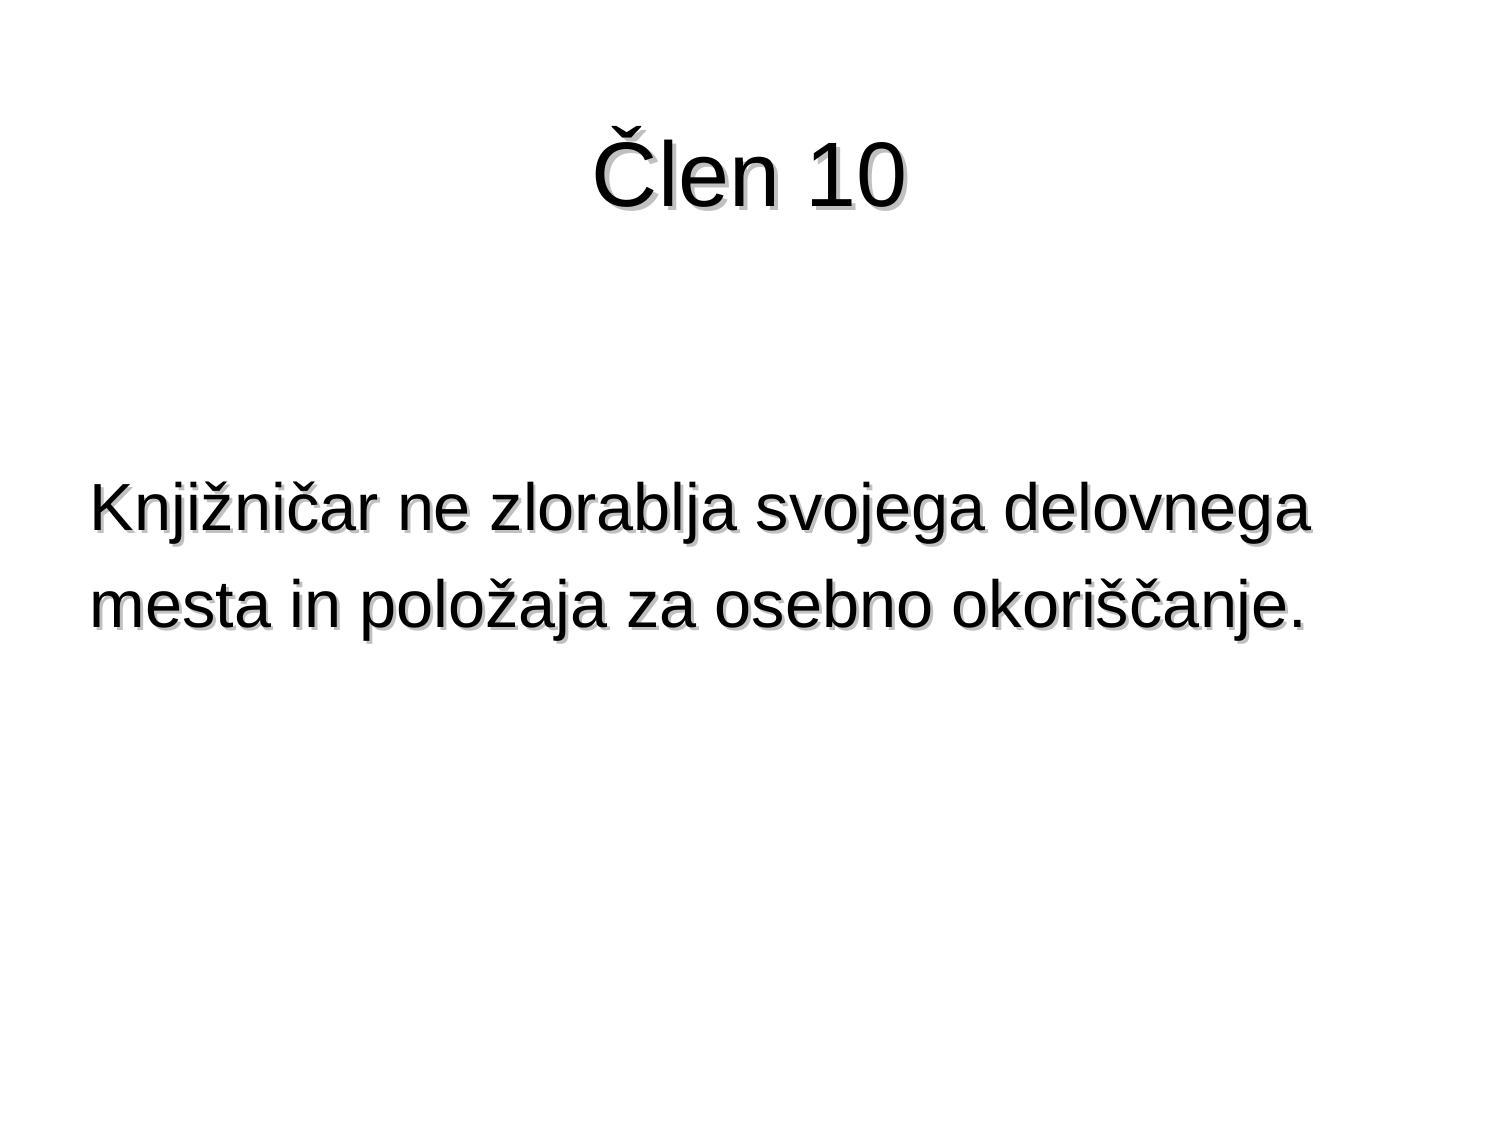

# Člen 10
Knjižničar ne zlorablja svojega delovnega
mesta in položaja za osebno okoriščanje.
15
Oddelek za bibliotekarstvo, informacijsko znanost in knjigarstvo, Filozofska fakulteta